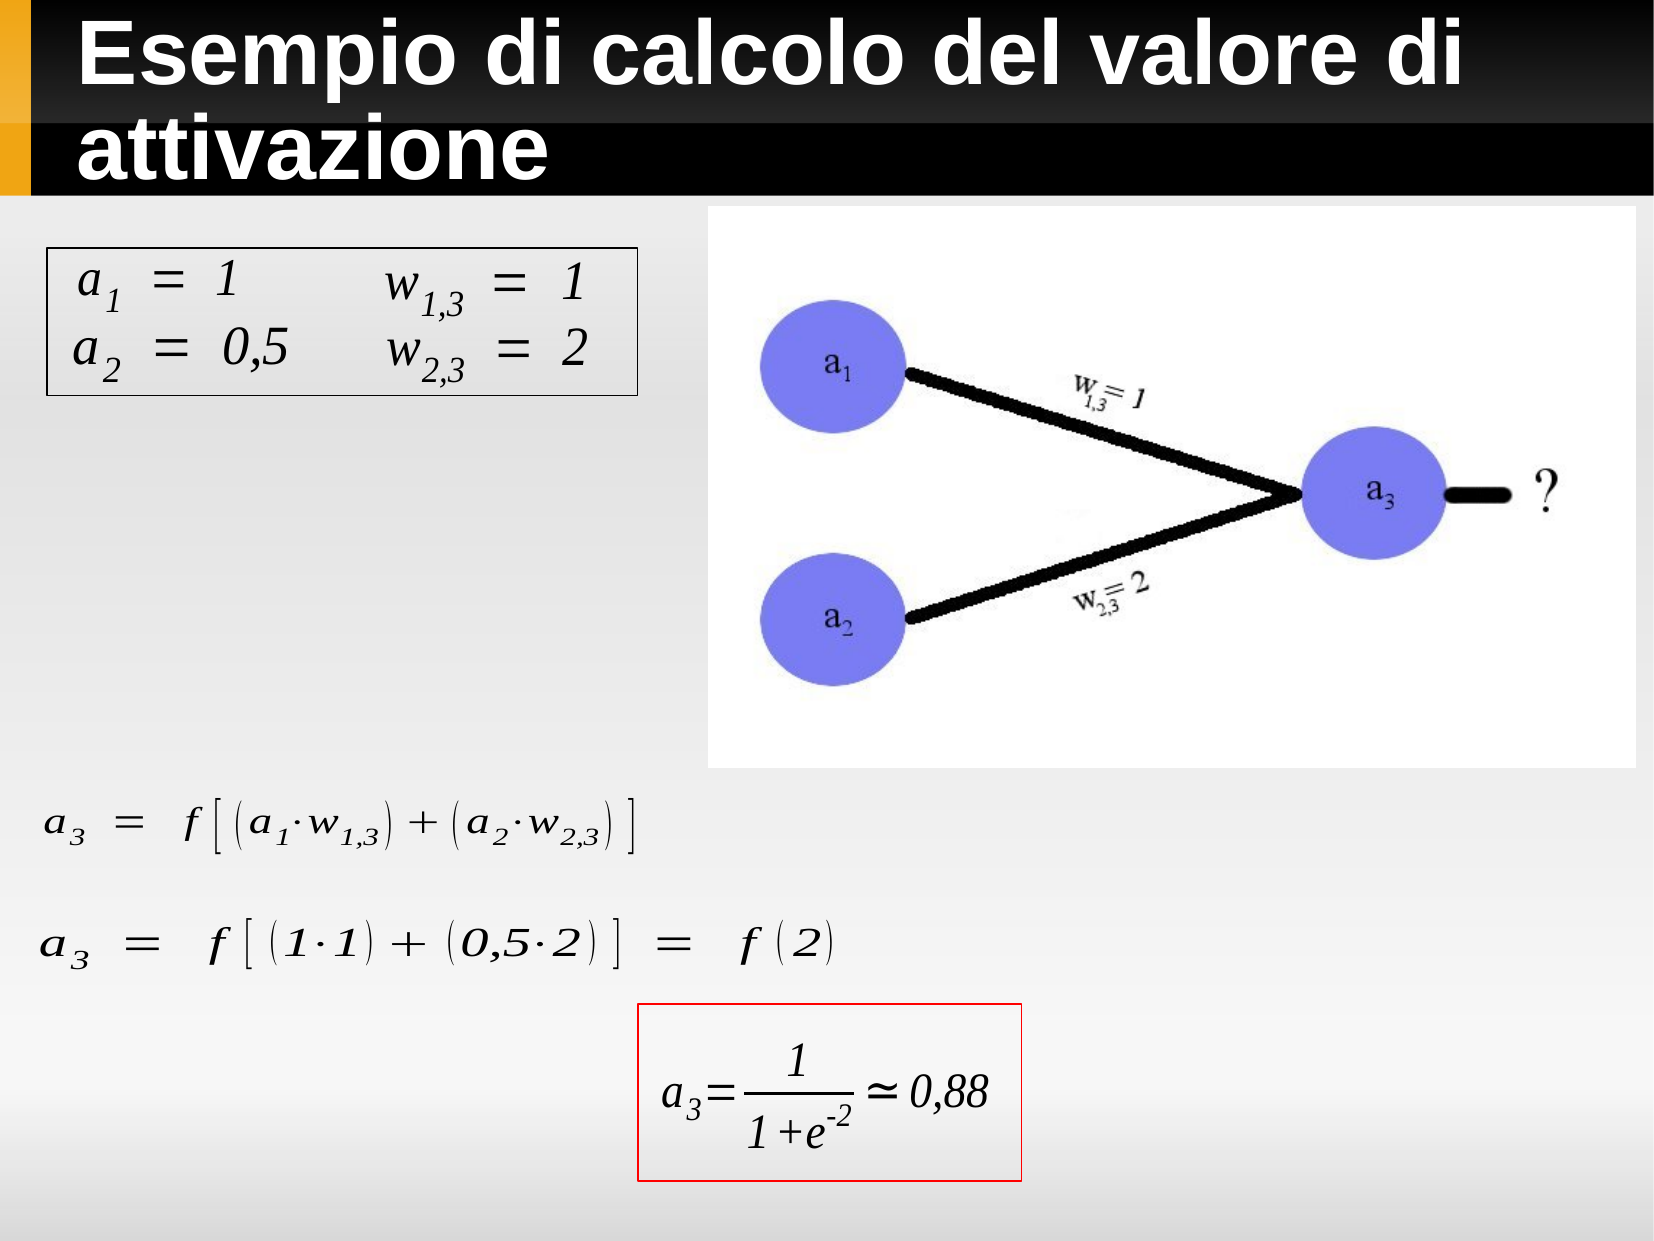

# Esempio di calcolo del valore di attivazione